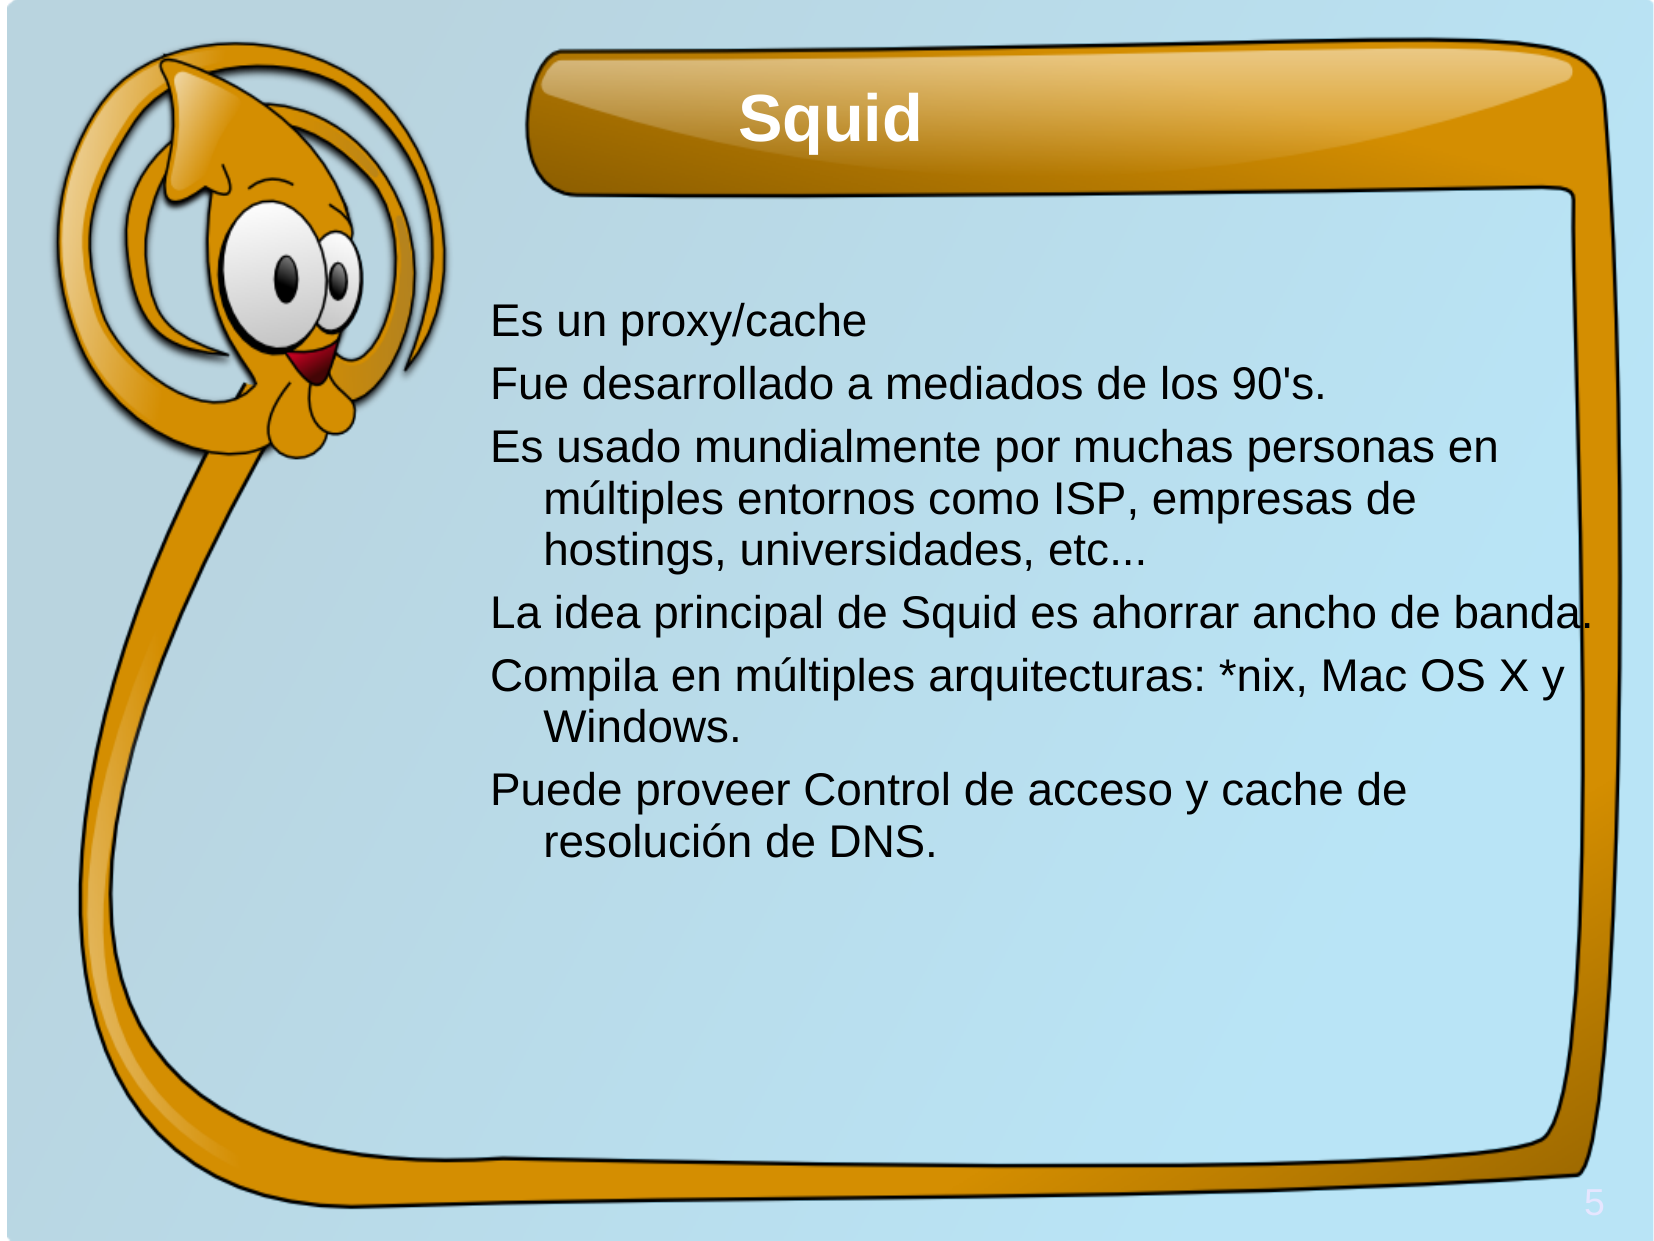

# Squid
Es un proxy/cache
Fue desarrollado a mediados de los 90's.
Es usado mundialmente por muchas personas en múltiples entornos como ISP, empresas de hostings, universidades, etc...
La idea principal de Squid es ahorrar ancho de banda.
Compila en múltiples arquitecturas: *nix, Mac OS X y Windows.
Puede proveer Control de acceso y cache de resolución de DNS.
5